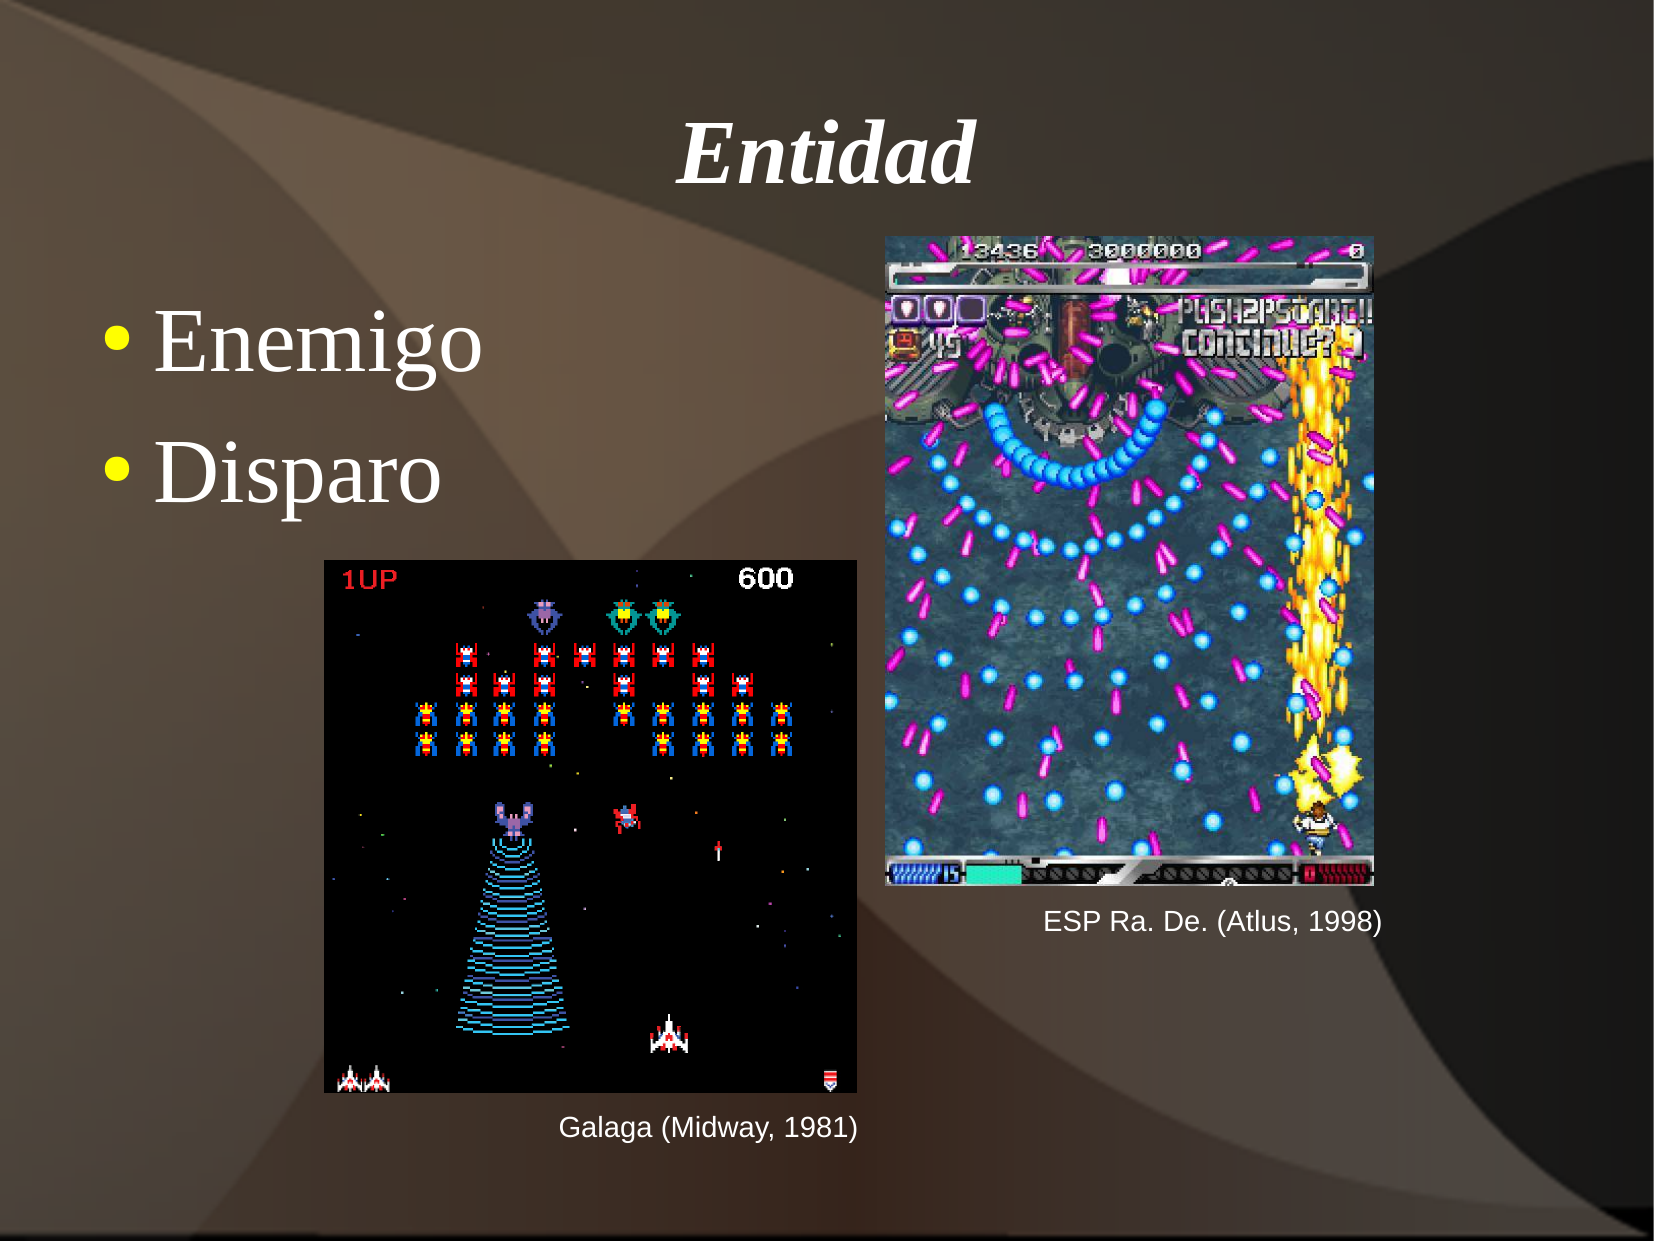

# Entidad
Enemigo
Disparo
ESP Ra. De. (Atlus, 1998)
Galaga (Midway, 1981)